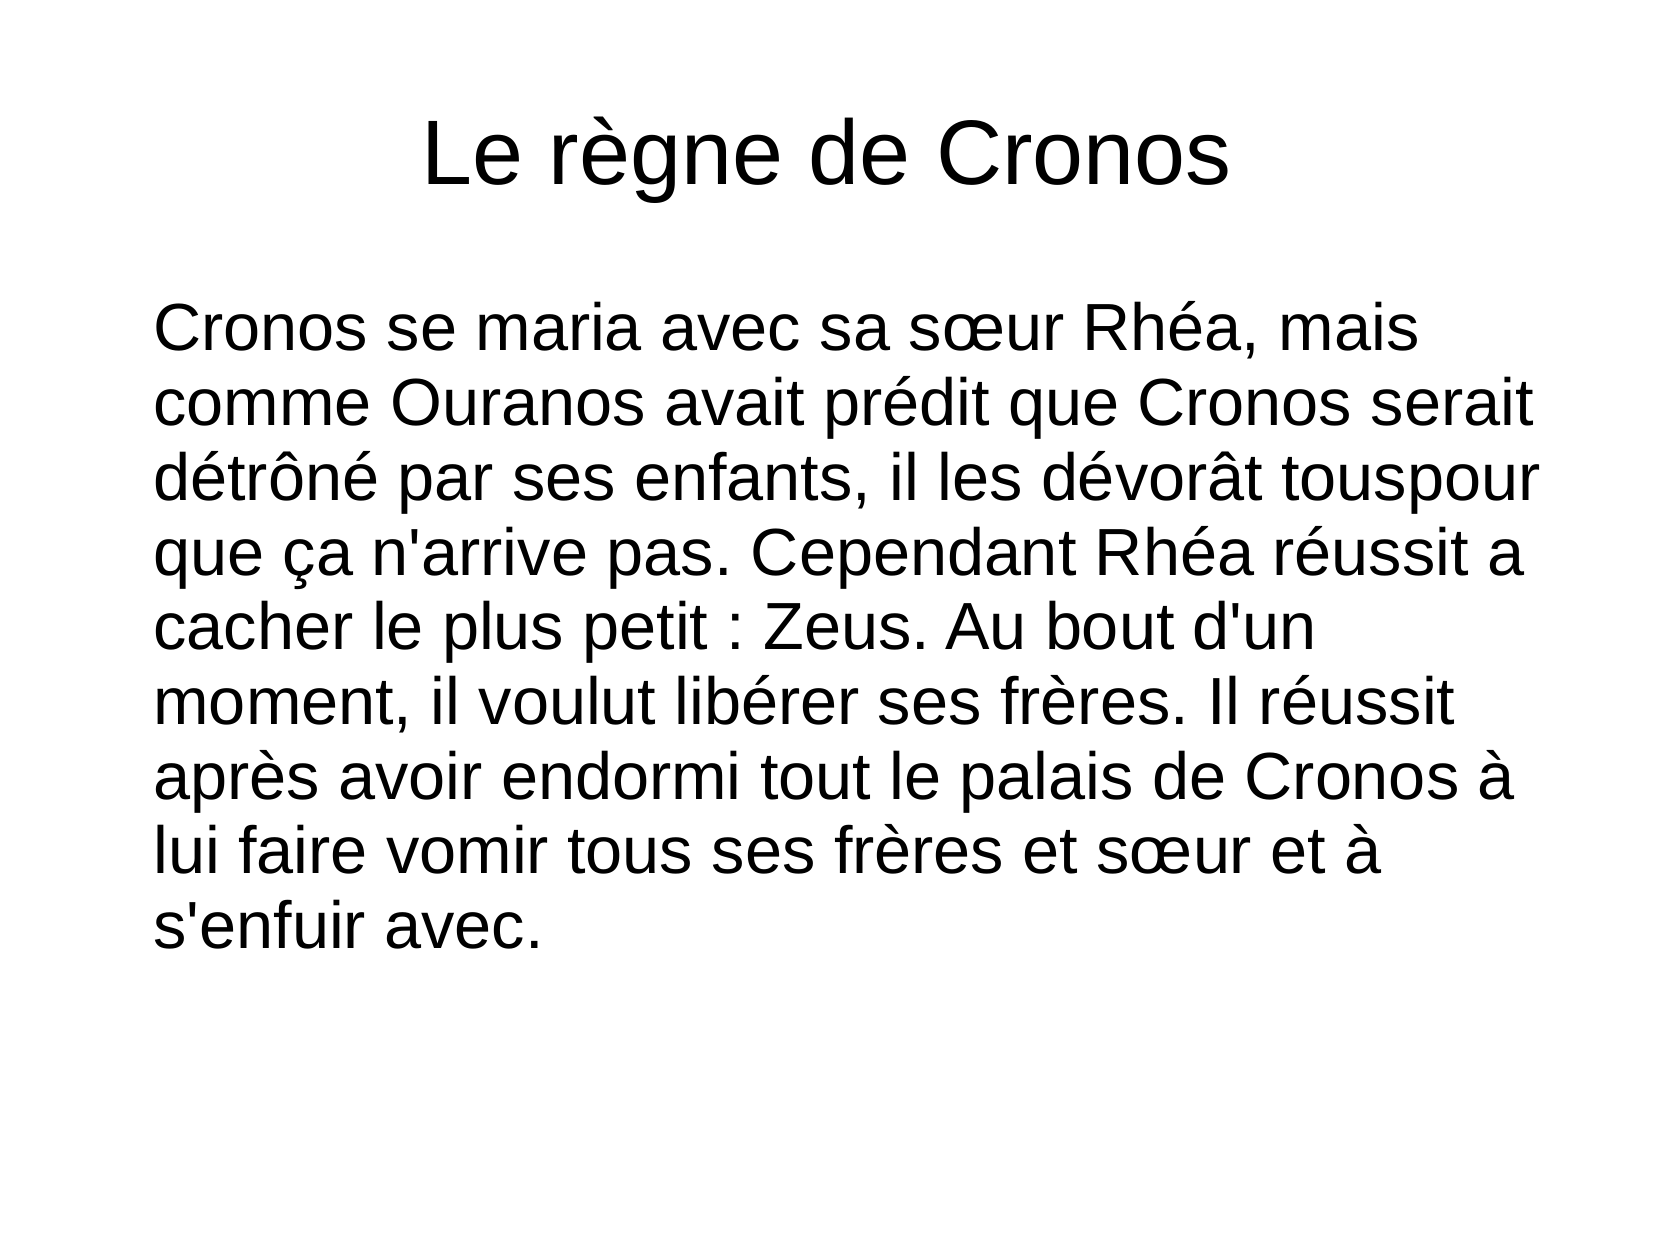

# Le règne de Cronos
Cronos se maria avec sa sœur Rhéa, mais comme Ouranos avait prédit que Cronos serait détrôné par ses enfants, il les dévorât touspour que ça n'arrive pas. Cependant Rhéa réussit a cacher le plus petit : Zeus. Au bout d'un moment, il voulut libérer ses frères. Il réussit après avoir endormi tout le palais de Cronos à lui faire vomir tous ses frères et sœur et à s'enfuir avec.